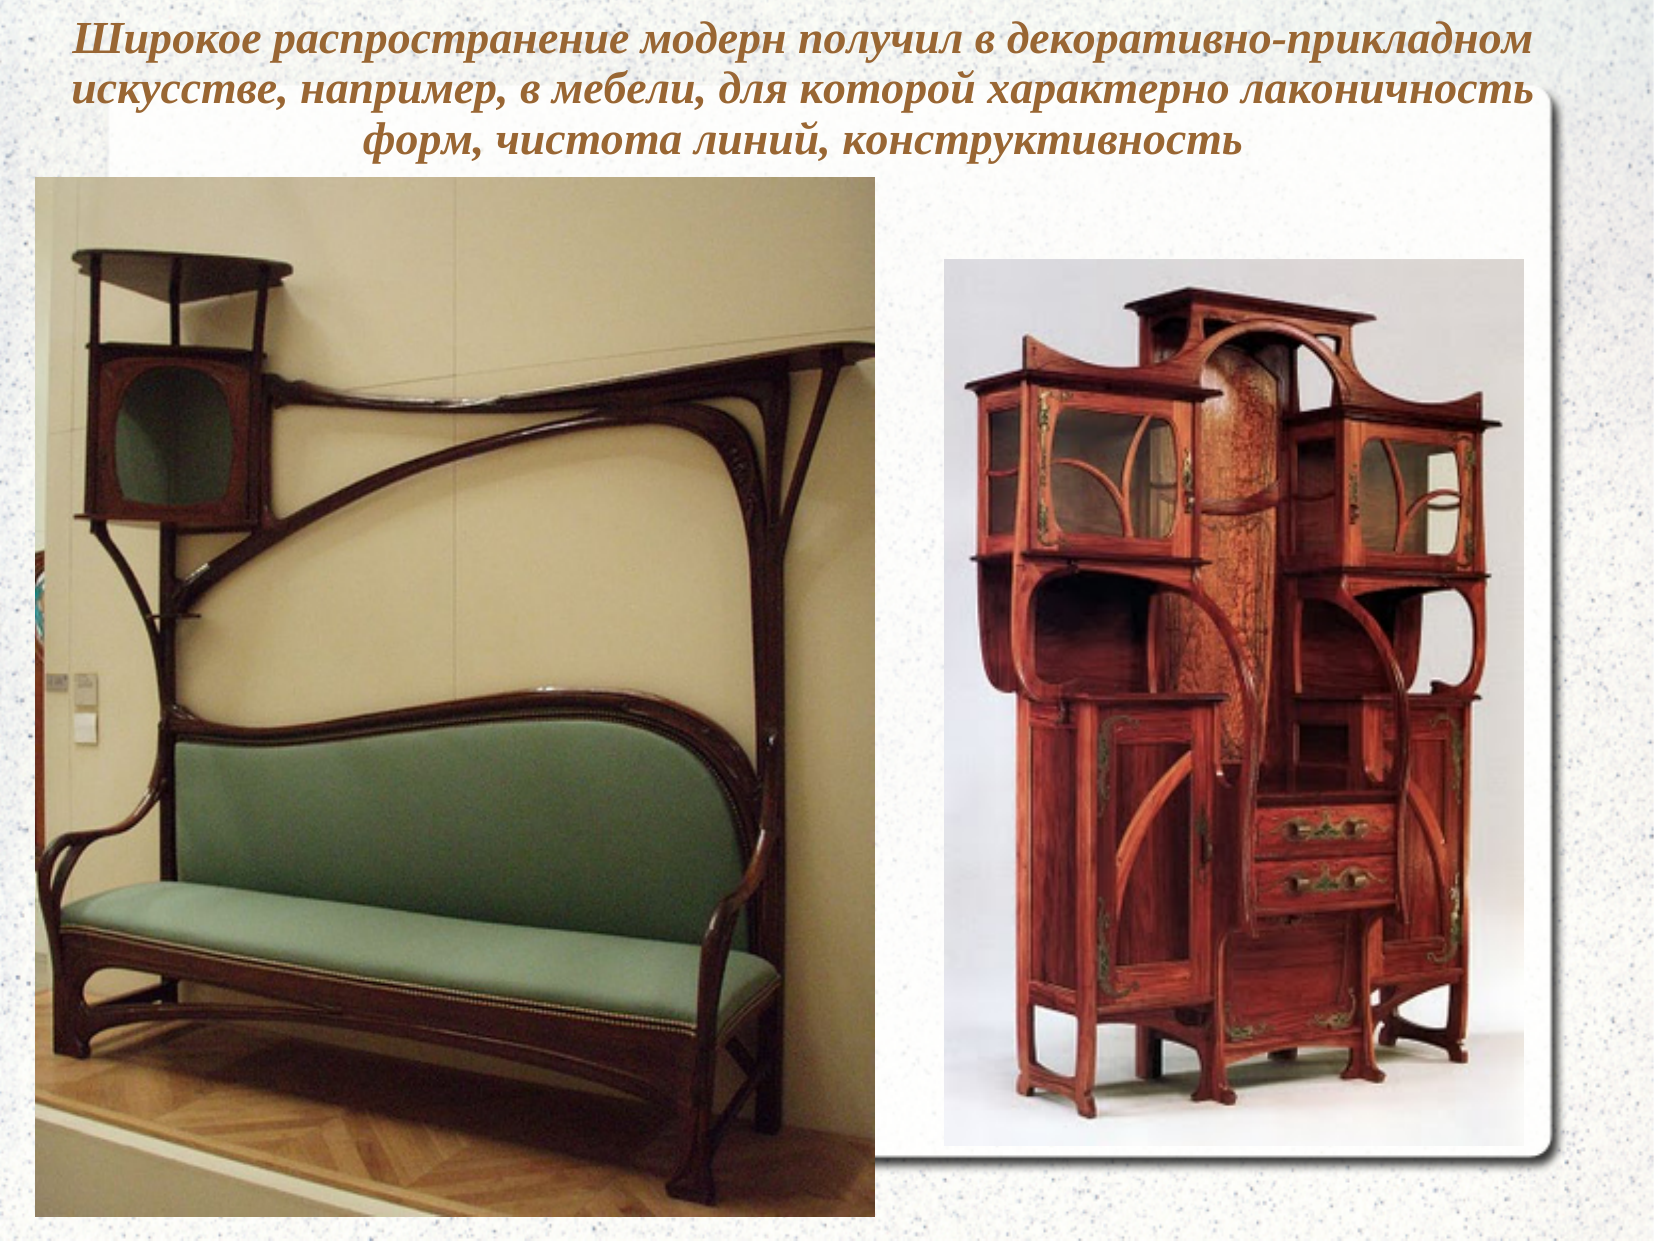

# Широкое распространение модерн получил в декоративно-прикладном искусстве, например, в мебели, для которой характерно лаконичность форм, чистота линий, конструктивность